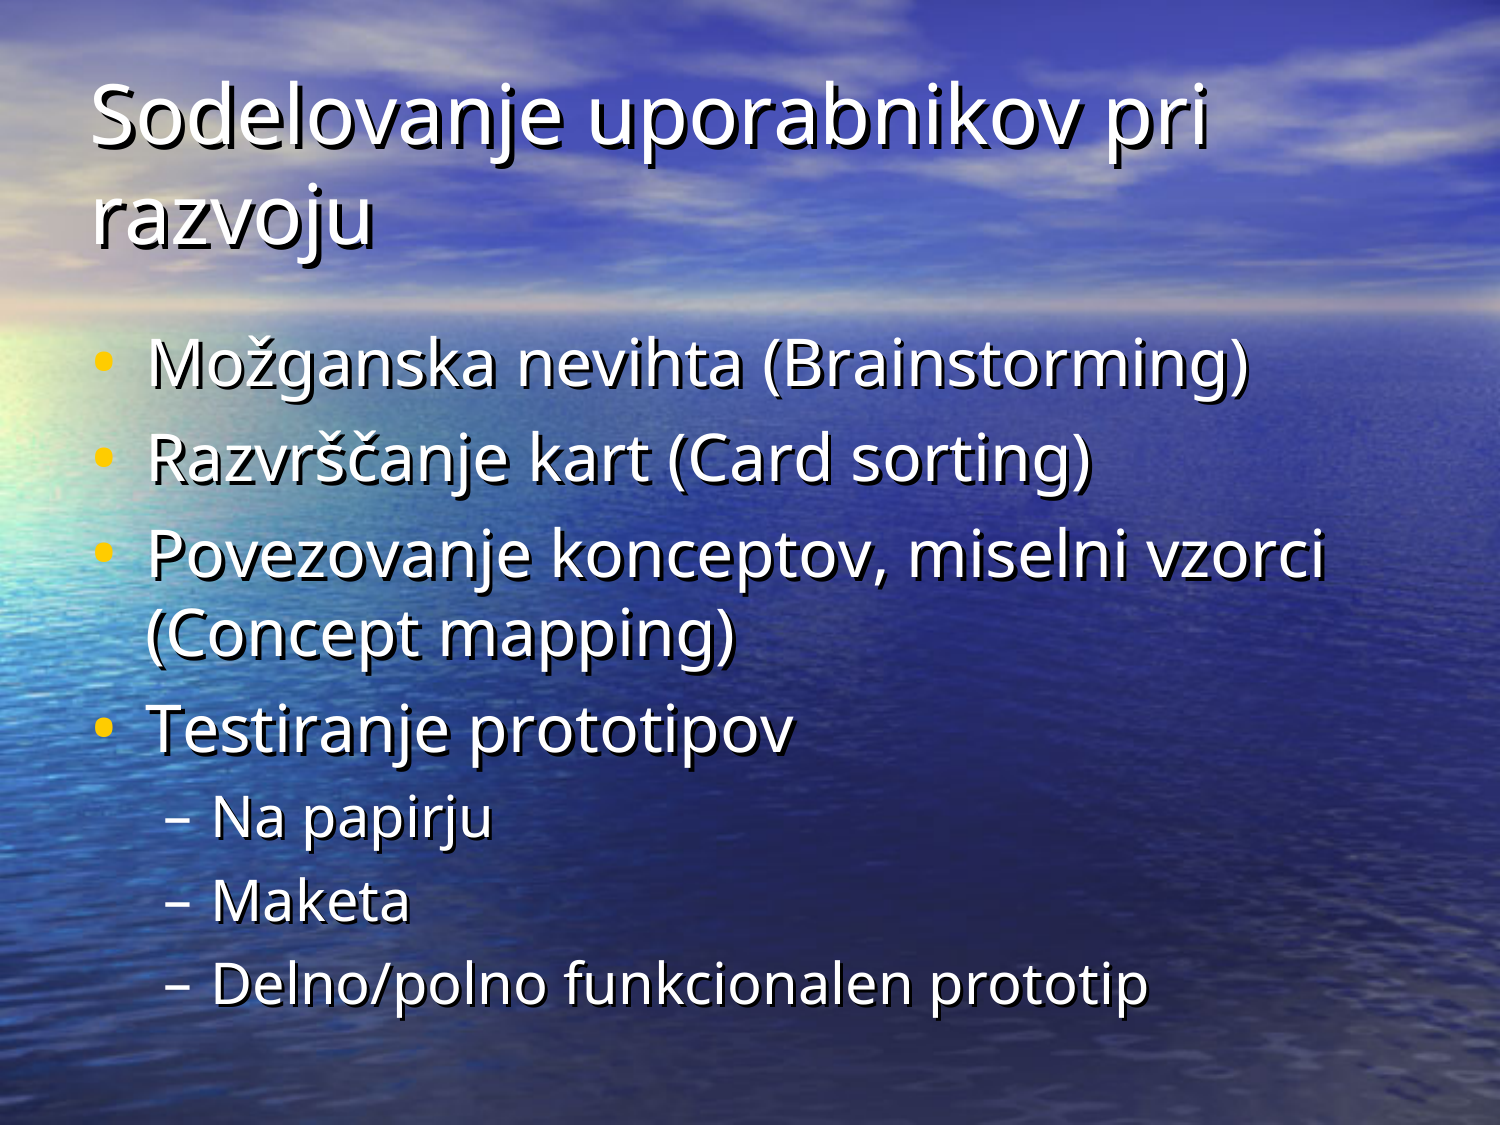

# Sodelovanje uporabnikov pri razvoju
Možganska nevihta (Brainstorming)
Razvrščanje kart (Card sorting)
Povezovanje konceptov, miselni vzorci (Concept mapping)
Testiranje prototipov
Na papirju
Maketa
Delno/polno funkcionalen prototip